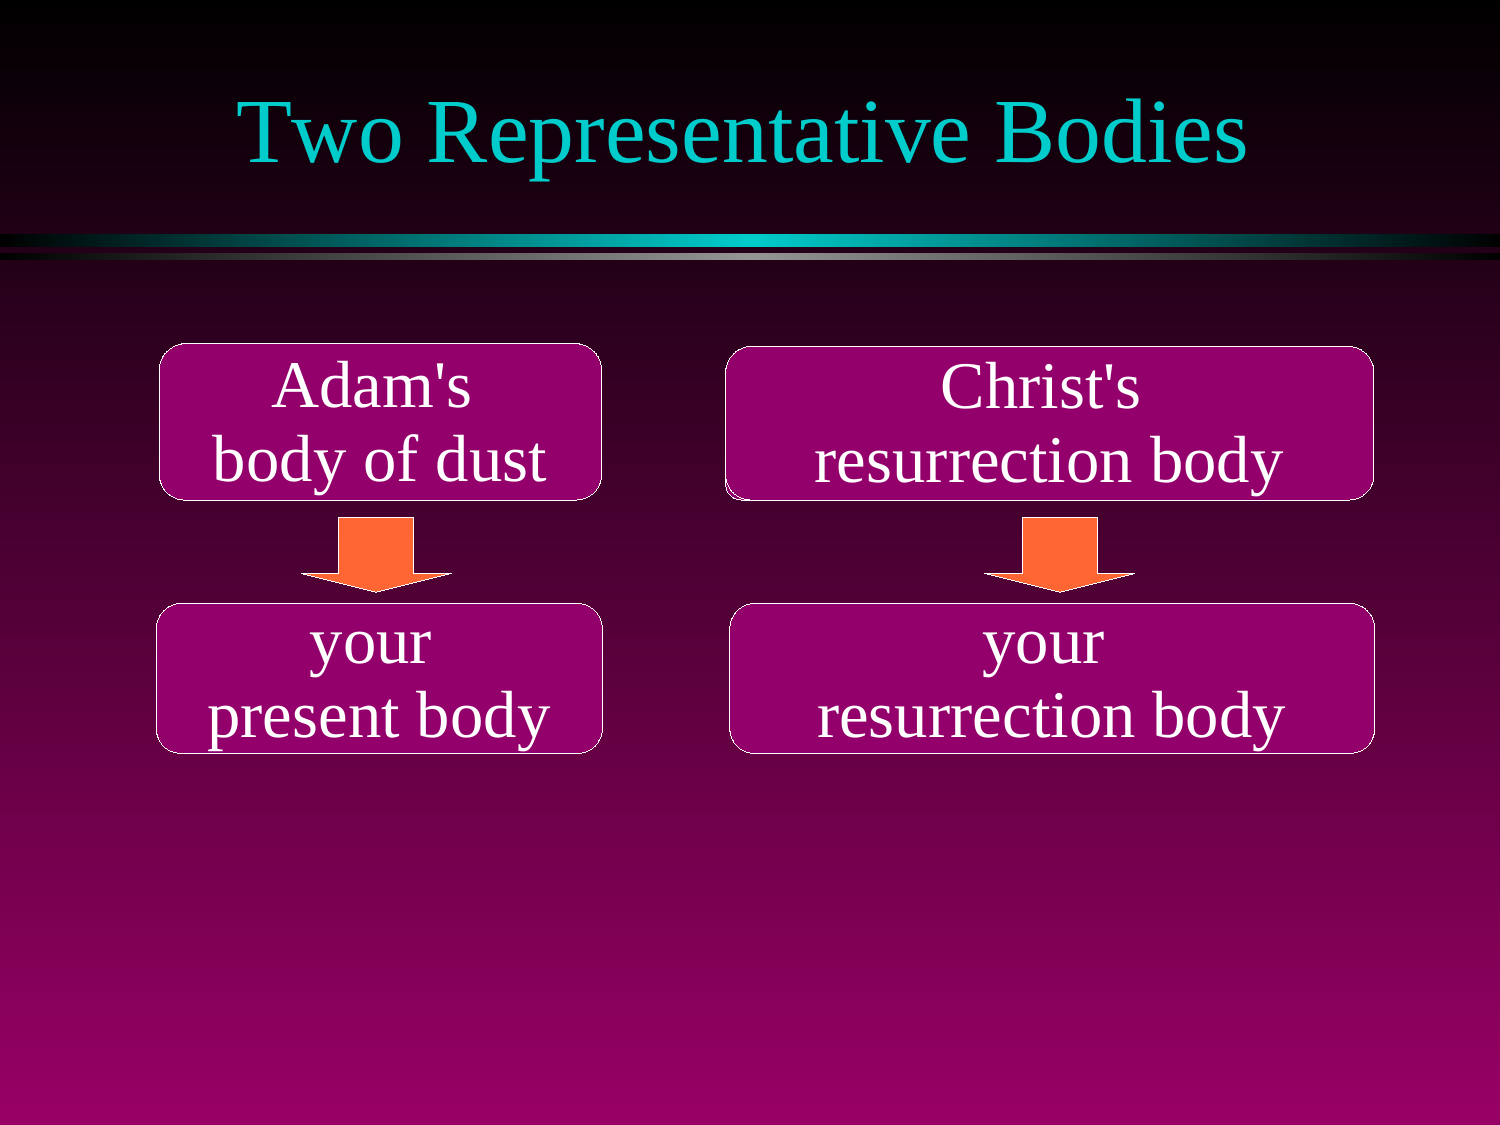

# Two Representative Bodies
Adam's
body of dust
Christ's
resurrection body
Adam as fallen
your
resurrection body
your
present body